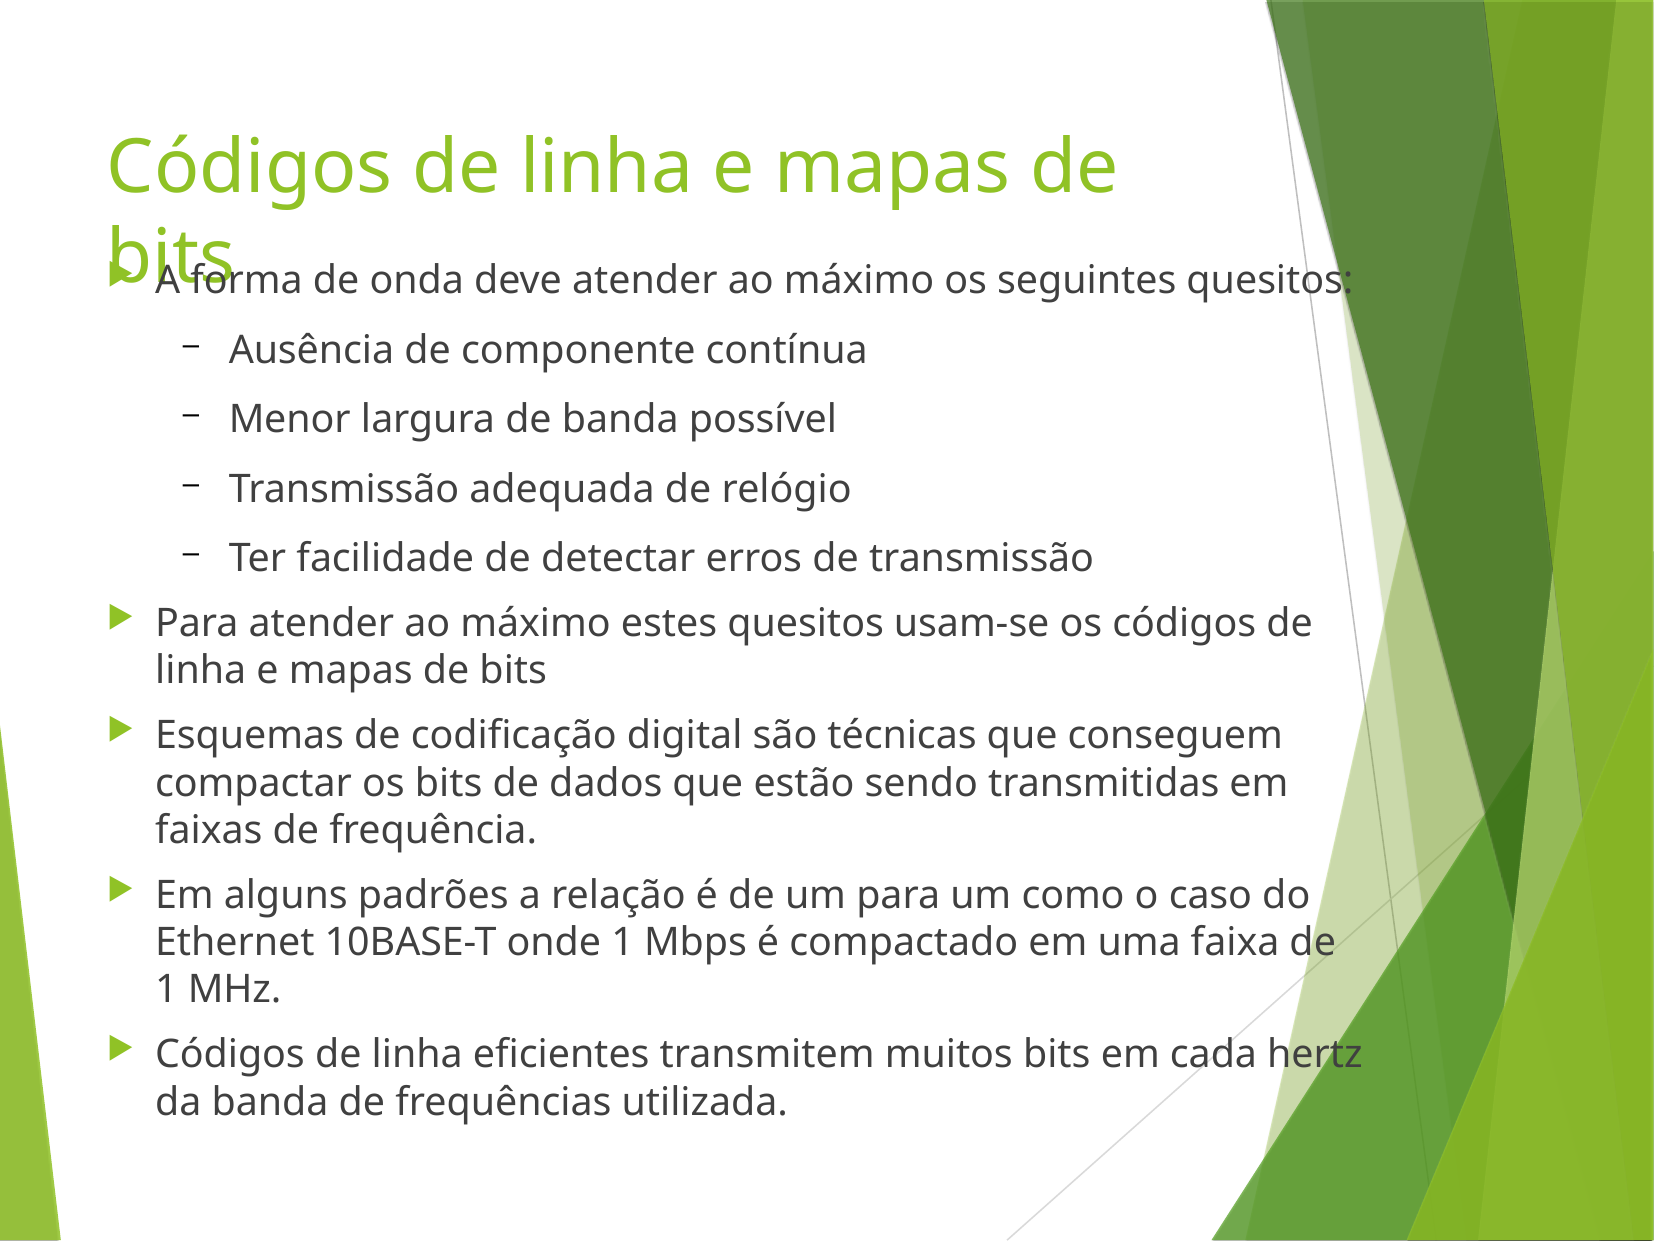

# Códigos de linha e mapas de bits
A forma de onda deve atender ao máximo os seguintes quesitos:
Ausência de componente contínua
Menor largura de banda possível
Transmissão adequada de relógio
Ter facilidade de detectar erros de transmissão
Para atender ao máximo estes quesitos usam-se os códigos de linha e mapas de bits
Esquemas de codificação digital são técnicas que conseguem compactar os bits de dados que estão sendo transmitidas em faixas de frequência.
Em alguns padrões a relação é de um para um como o caso do Ethernet 10BASE-T onde 1 Mbps é compactado em uma faixa de 1 MHz.
Códigos de linha eficientes transmitem muitos bits em cada hertz da banda de frequências utilizada.